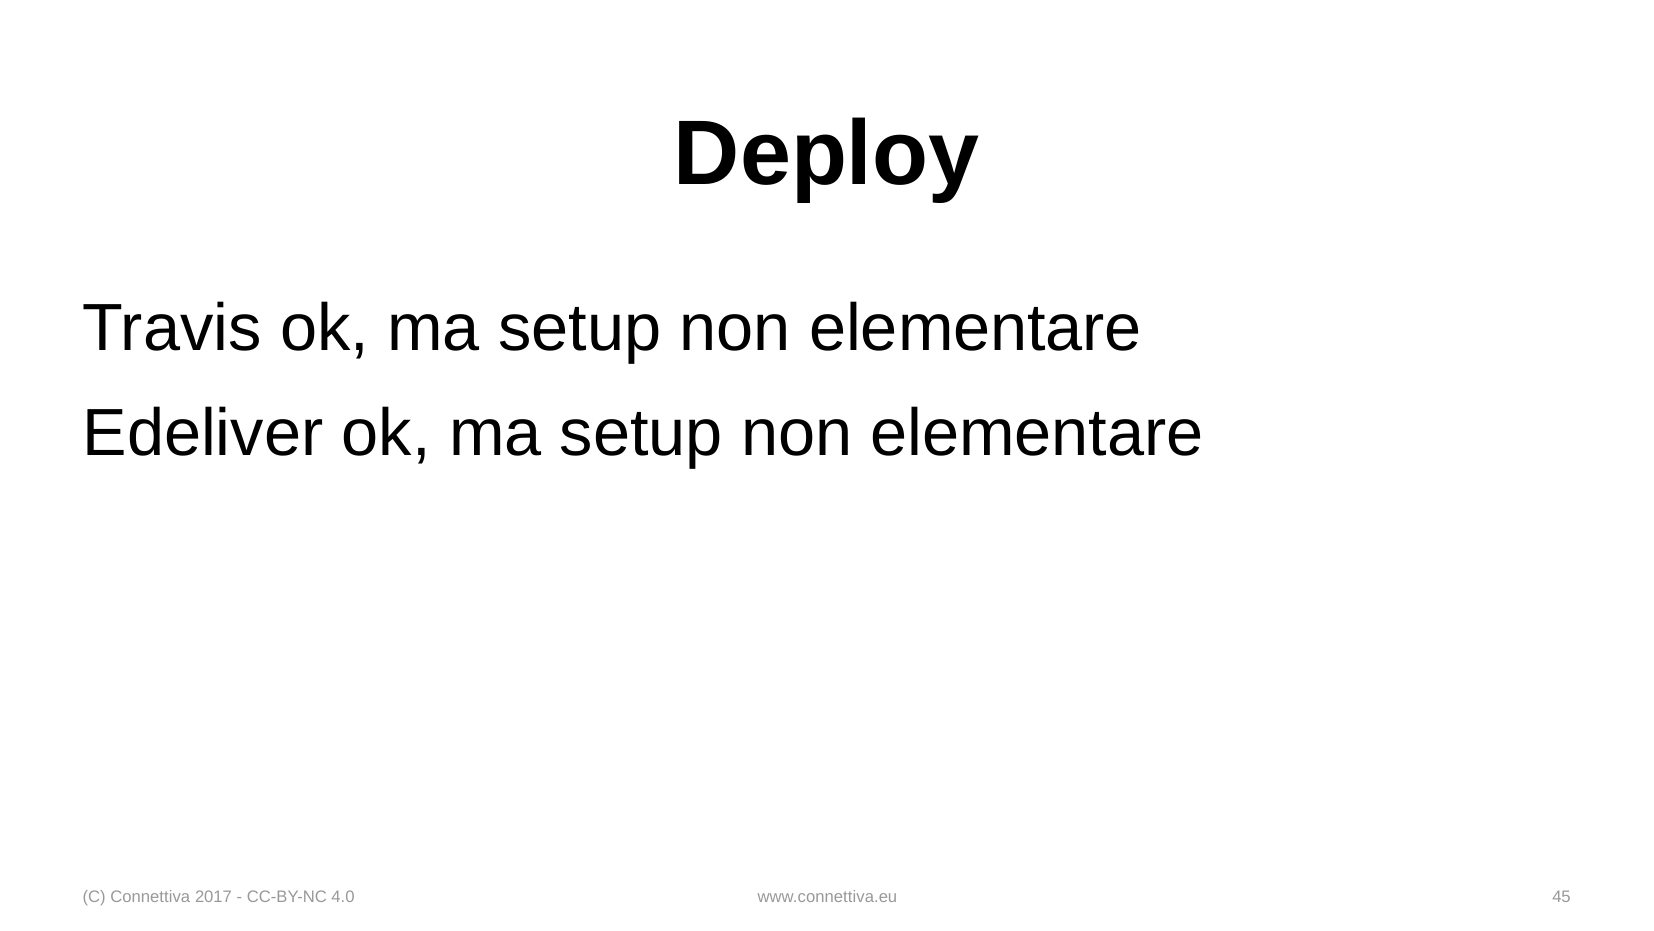

# Deploy
Travis ok, ma setup non elementare
Edeliver ok, ma setup non elementare
(C) Connettiva 2017 - CC-BY-NC 4.0
www.connettiva.eu
45